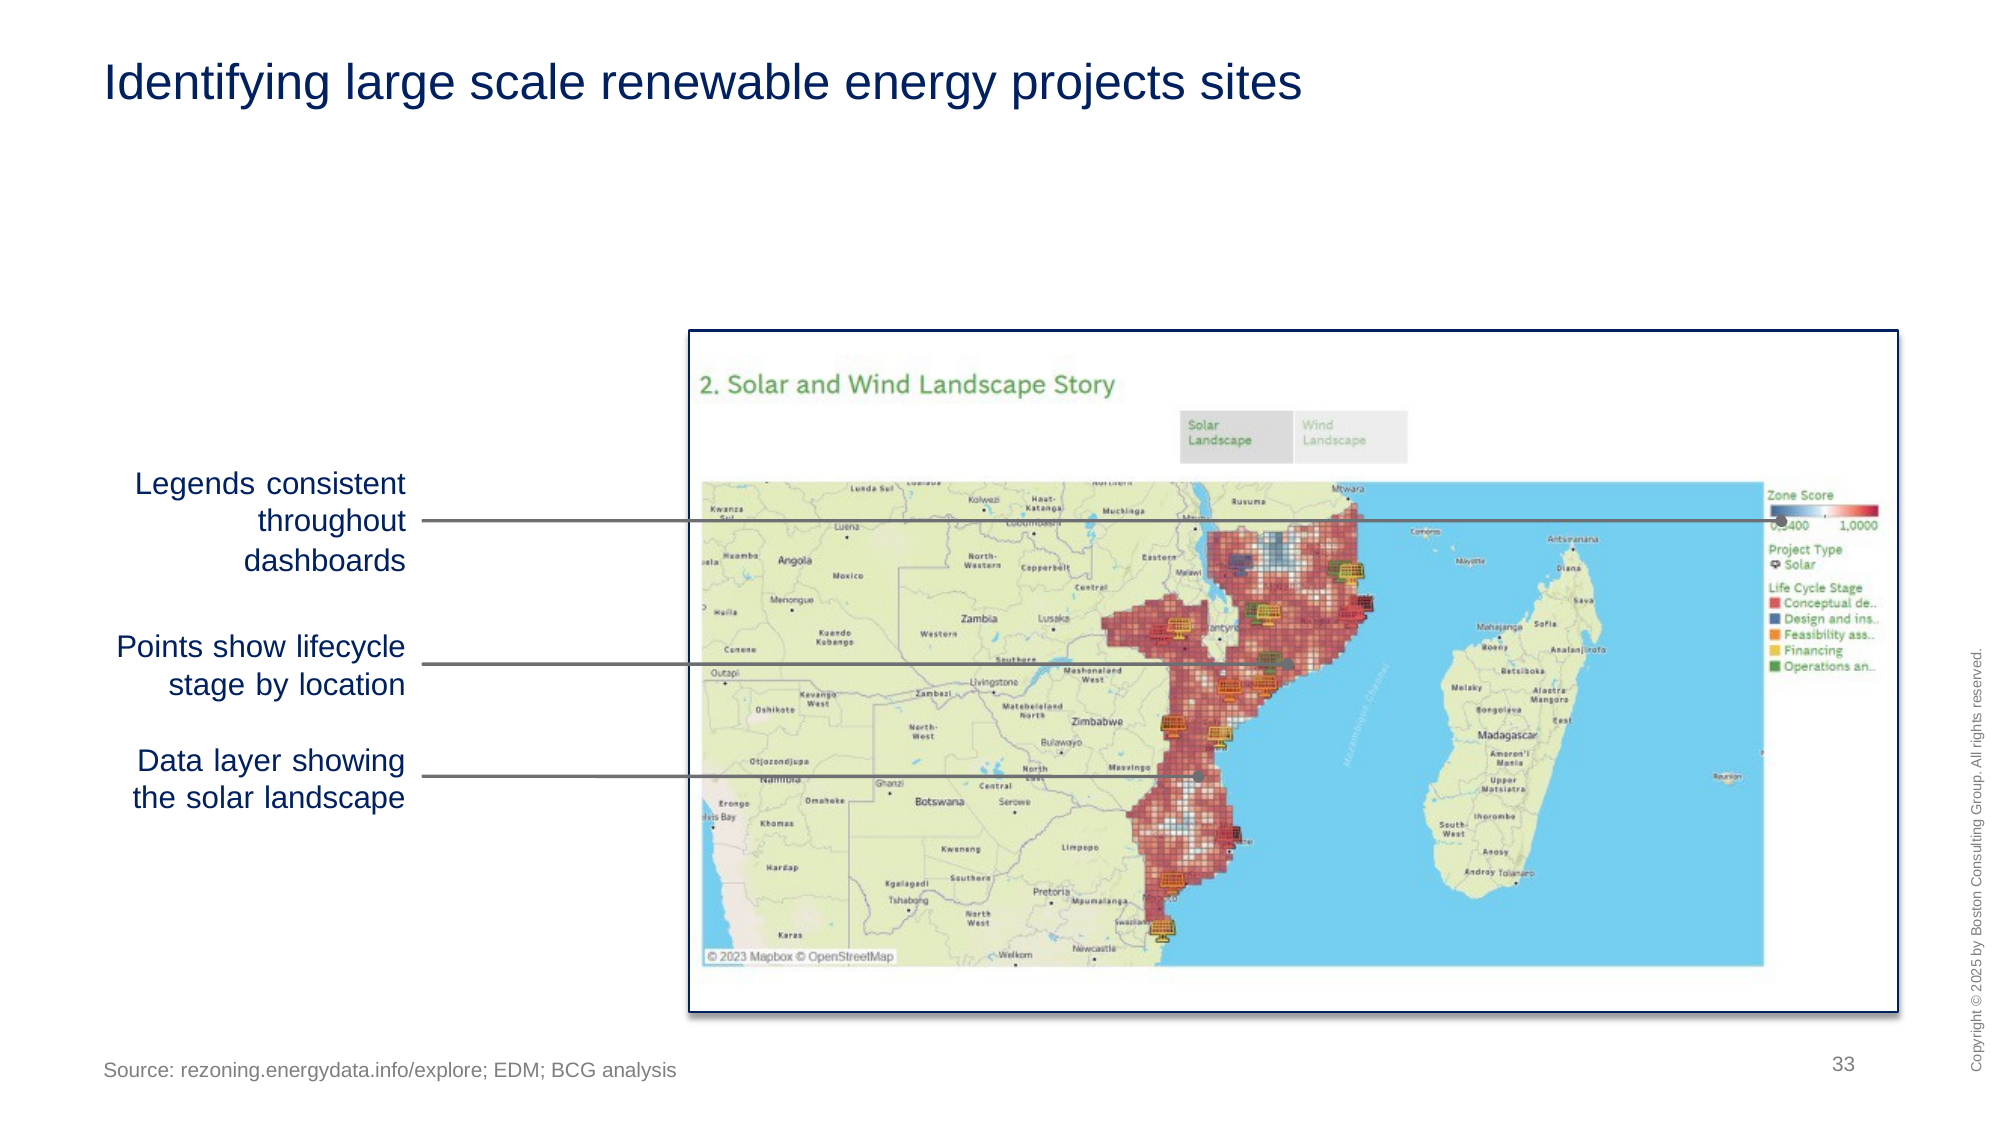

# Identifying large scale renewable energy projects sites
Legends consistent
throughout
dashboards
Points show lifecycle stage by location
Data layer showing the solar landscape
Source: rezoning.energydata.info/explore; EDM; BCG analysis